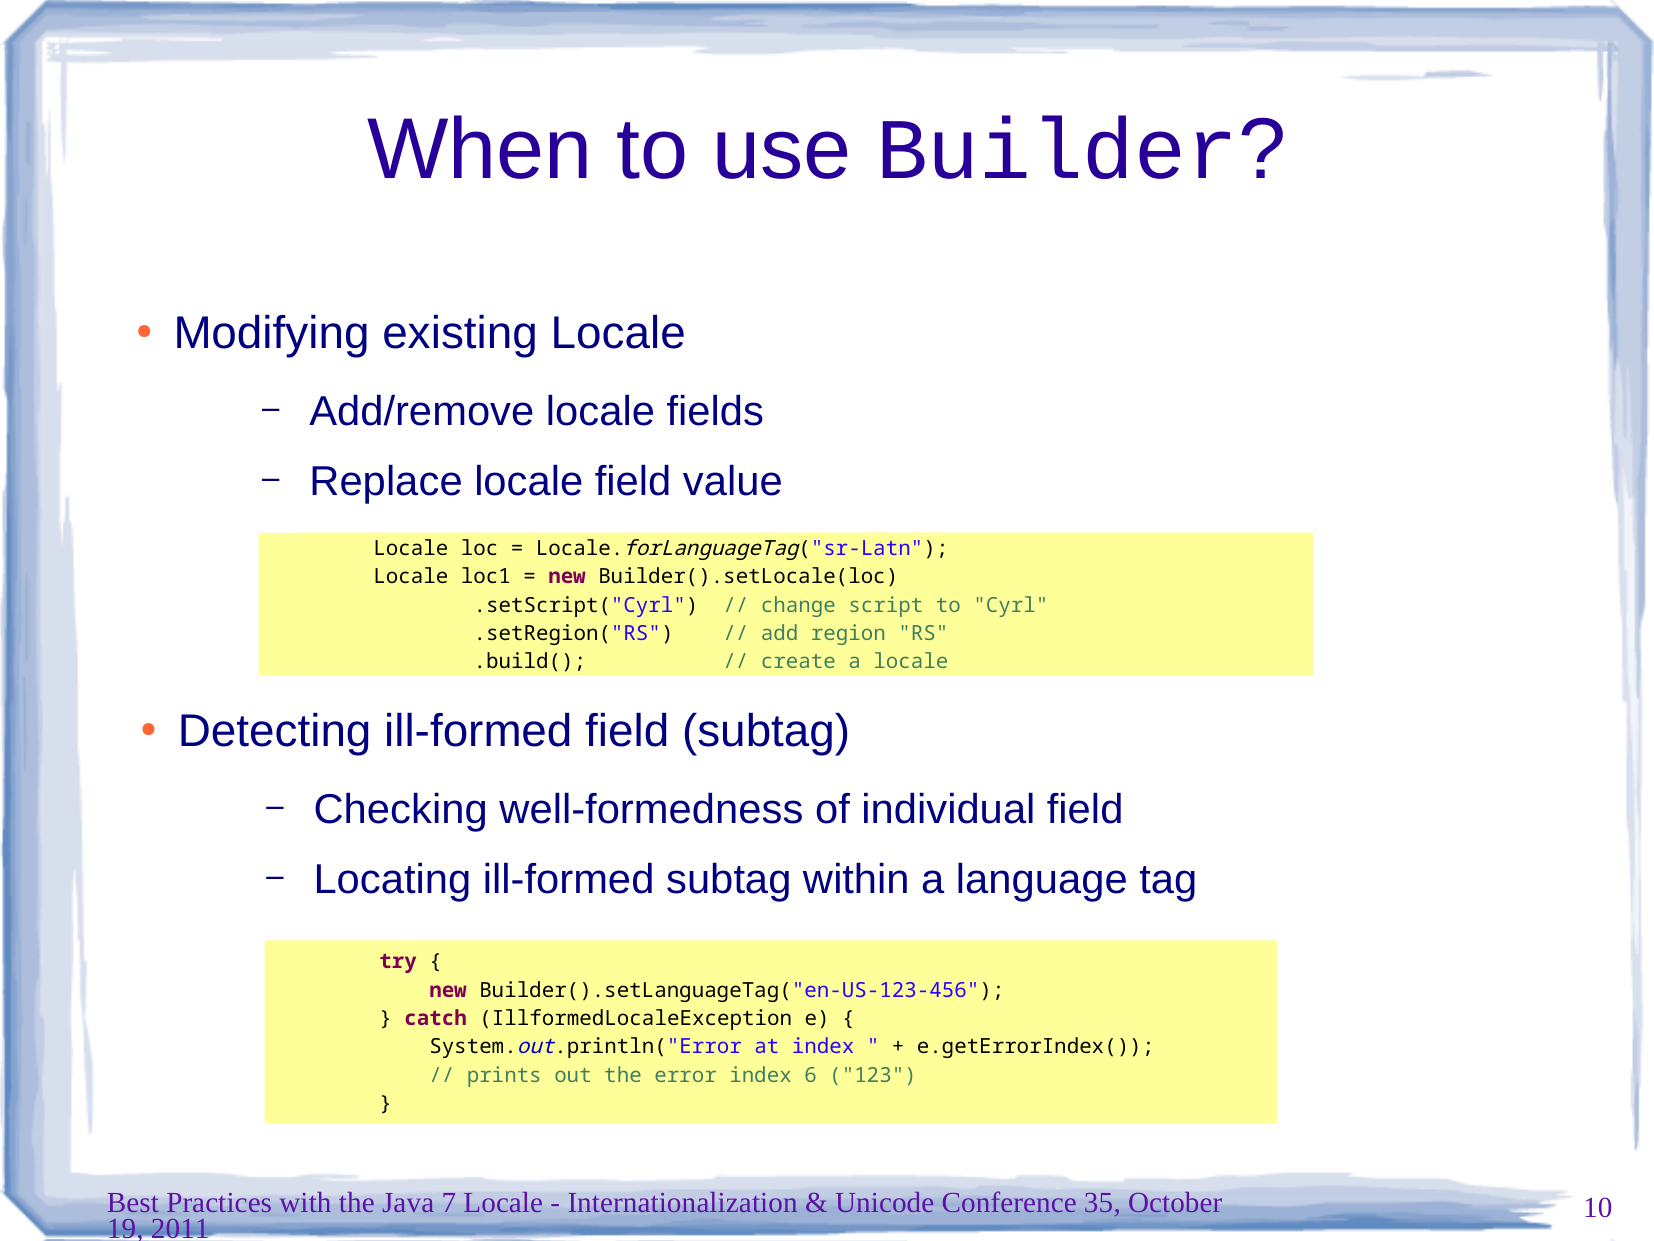

# When to use Builder?
Modifying existing Locale
Add/remove locale fields
Replace locale field value
 Locale loc = Locale.forLanguageTag("sr-Latn");
 Locale loc1 = new Builder().setLocale(loc)
 .setScript("Cyrl") // change script to "Cyrl"
 .setRegion("RS") // add region "RS"
 .build(); // create a locale
 Locale loc = Locale.forLanguageTag("sr-Latn");
 Locale loc1 = new Builder().setLocale(loc)
 .setScript("Cyrl") // change script to "Cyrl"
 .setRegion("RS") // add region "RS"
 .build(); // create a locale
 Locale loc = Locale.forLanguageTag("sr-Latn");
 Locale loc1 = new Builder().setLocale(loc)
 .setScript("Cyrl") // change script to "Cyrl"
 .setRegion("RS") // add region "RS"
 .build(); // create a locale
 Locale loc = Locale.forLanguageTag("sr-Latn");
 Locale loc1 = new Builder().setLocale(loc)
 .setScript("Cyrl") // change script to "Cyrl"
 .setRegion("RS") // add region "RS"
 .build(); // create a locale
 Locale loc = Locale.forLanguageTag("sr-Latn");
 Locale loc1 = new Builder().setLocale(loc)
 .setScript("Cyrl") // change script to "Cyrl"
 .setRegion("RS") // add region "RS"
 .build(); // create a locale
Detecting ill-formed field (subtag)
Checking well-formedness of individual field
Locating ill-formed subtag within a language tag
 try {
 new Builder().setLanguageTag("en-US-123-456");
 } catch (IllformedLocaleException e) {
 System.out.println("Error at index " + e.getErrorIndex());
 // prints out the error index 6 ("123")
 }
Best Practices with the Java 7 Locale - Internationalization & Unicode Conference 35, October 19, 2011
10